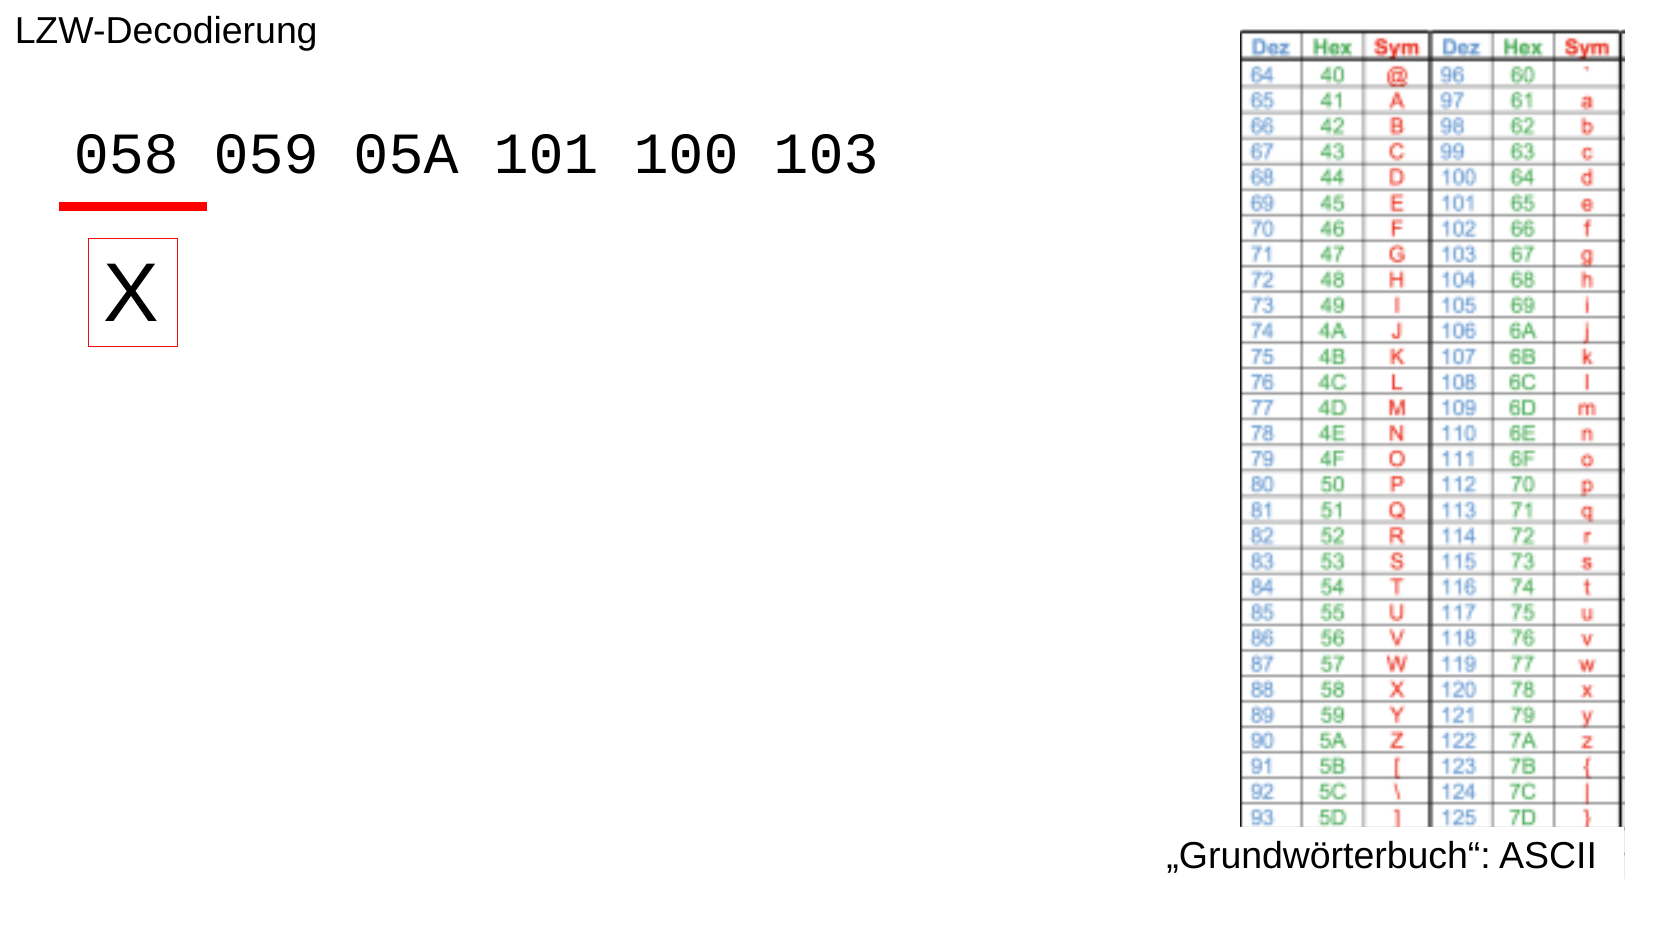

LZW-Decodierung
058 059 05A 101 100 103
X
„Grundwörterbuch“: ASCII